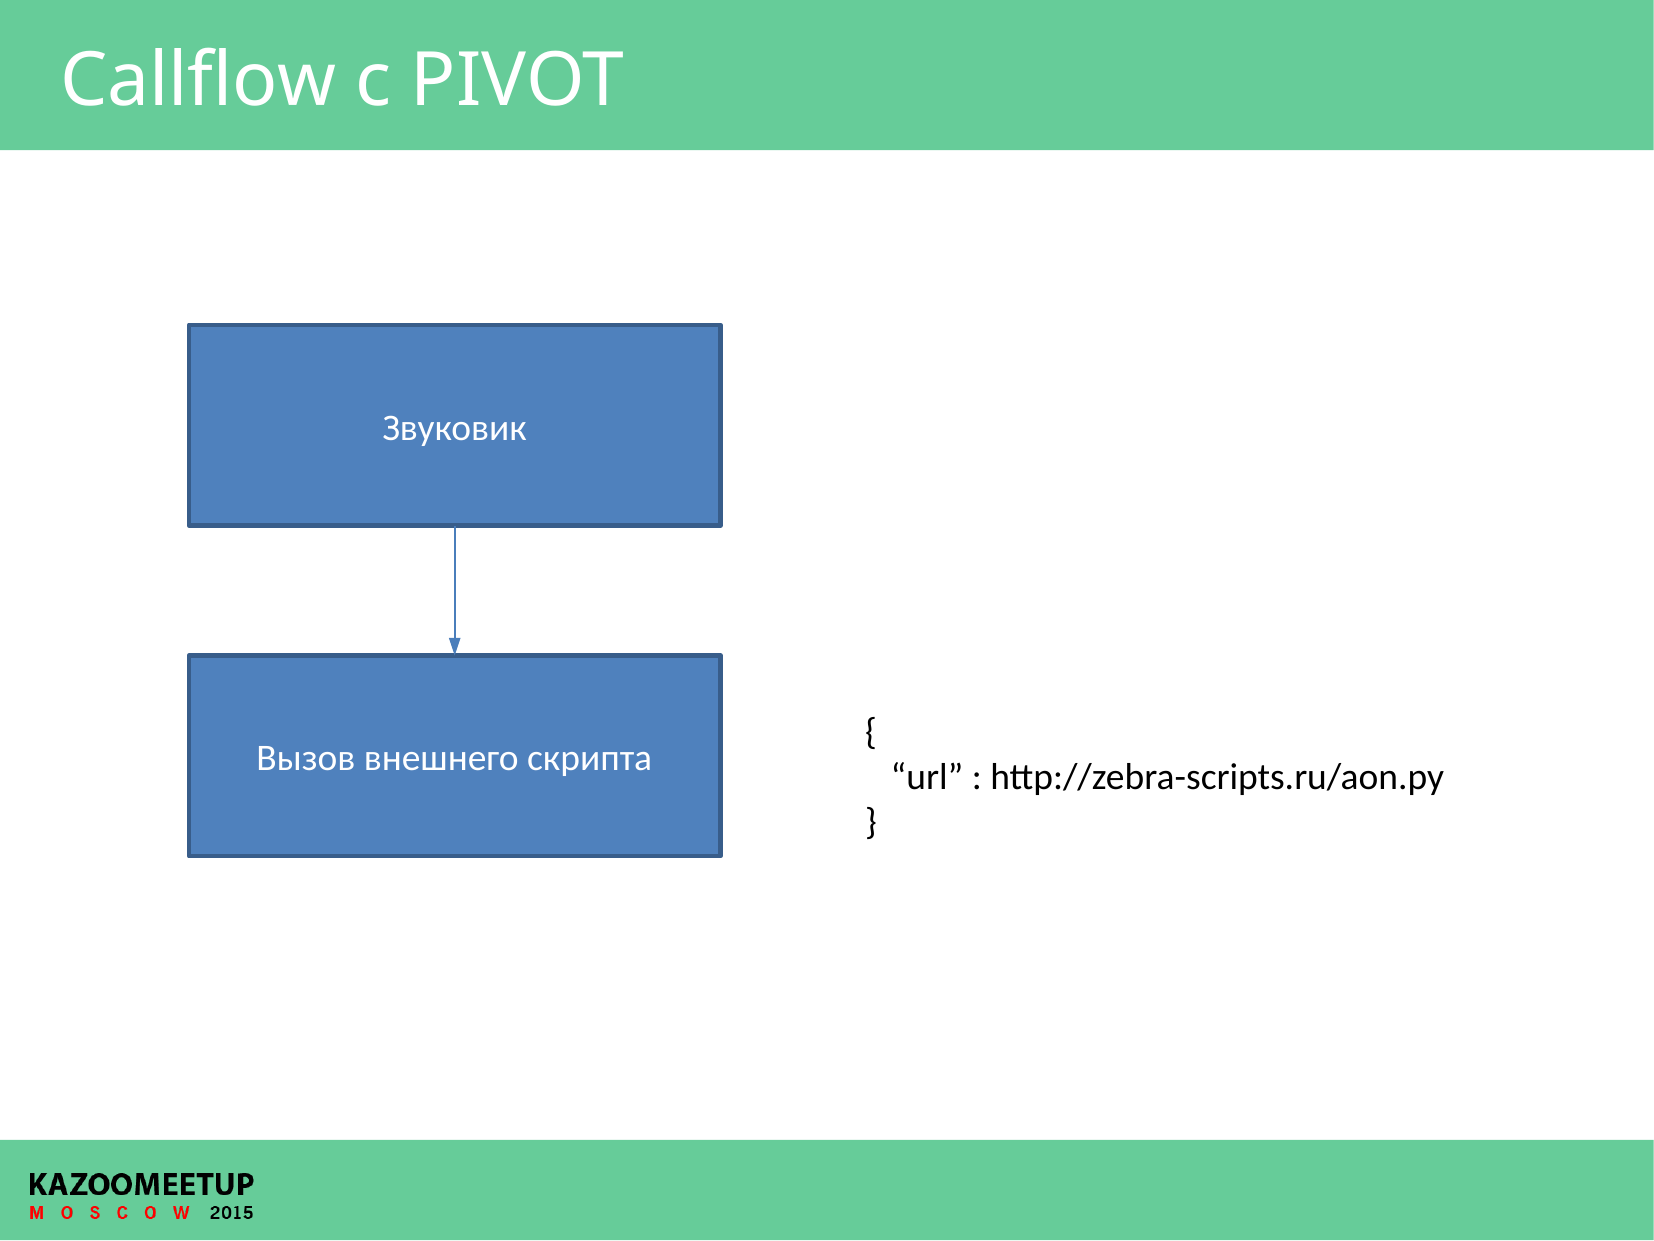

# Callflow c PIVOT
Звуковик
Вызов внешнего скрипта
{
 “url” : http://zebra-scripts.ru/aon.py
}